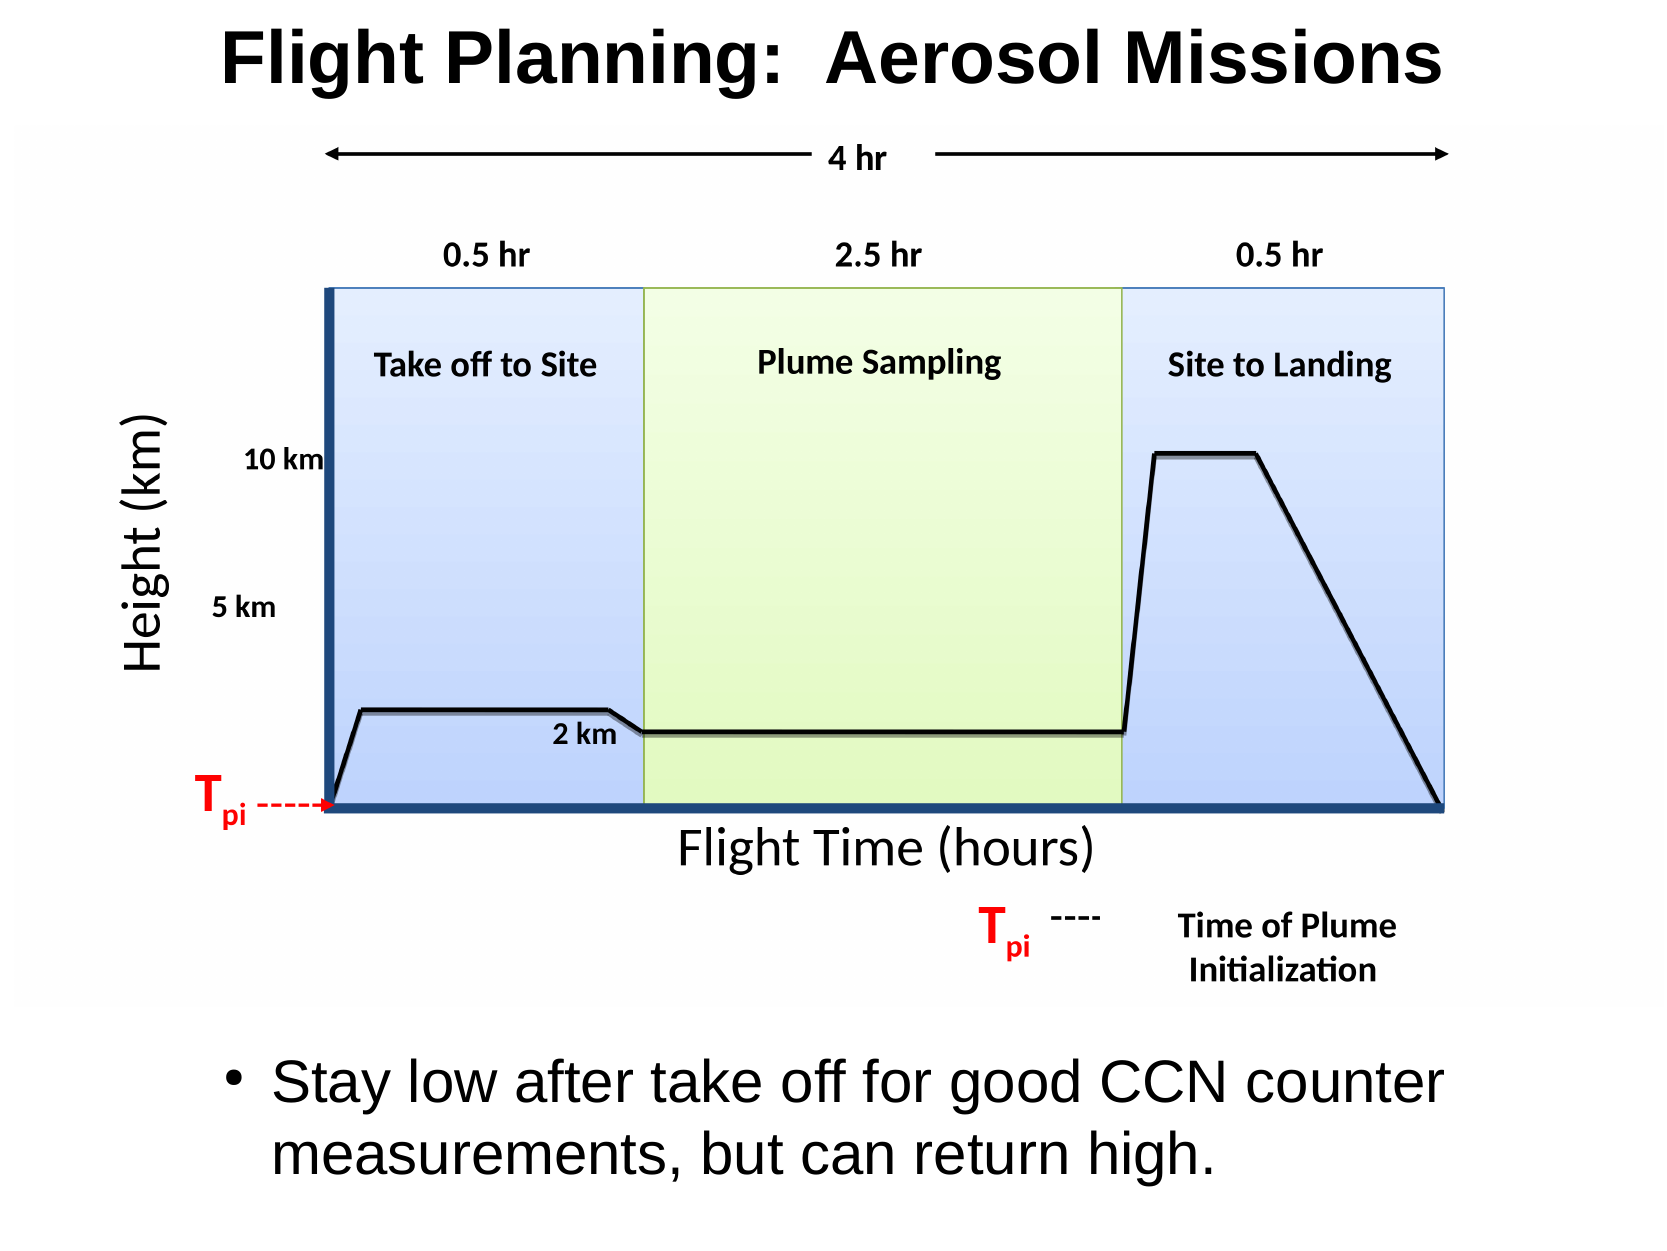

Flight Planning: Aerosol Missions
# Stay low after take off for good CCN counter measurements, but can return high.